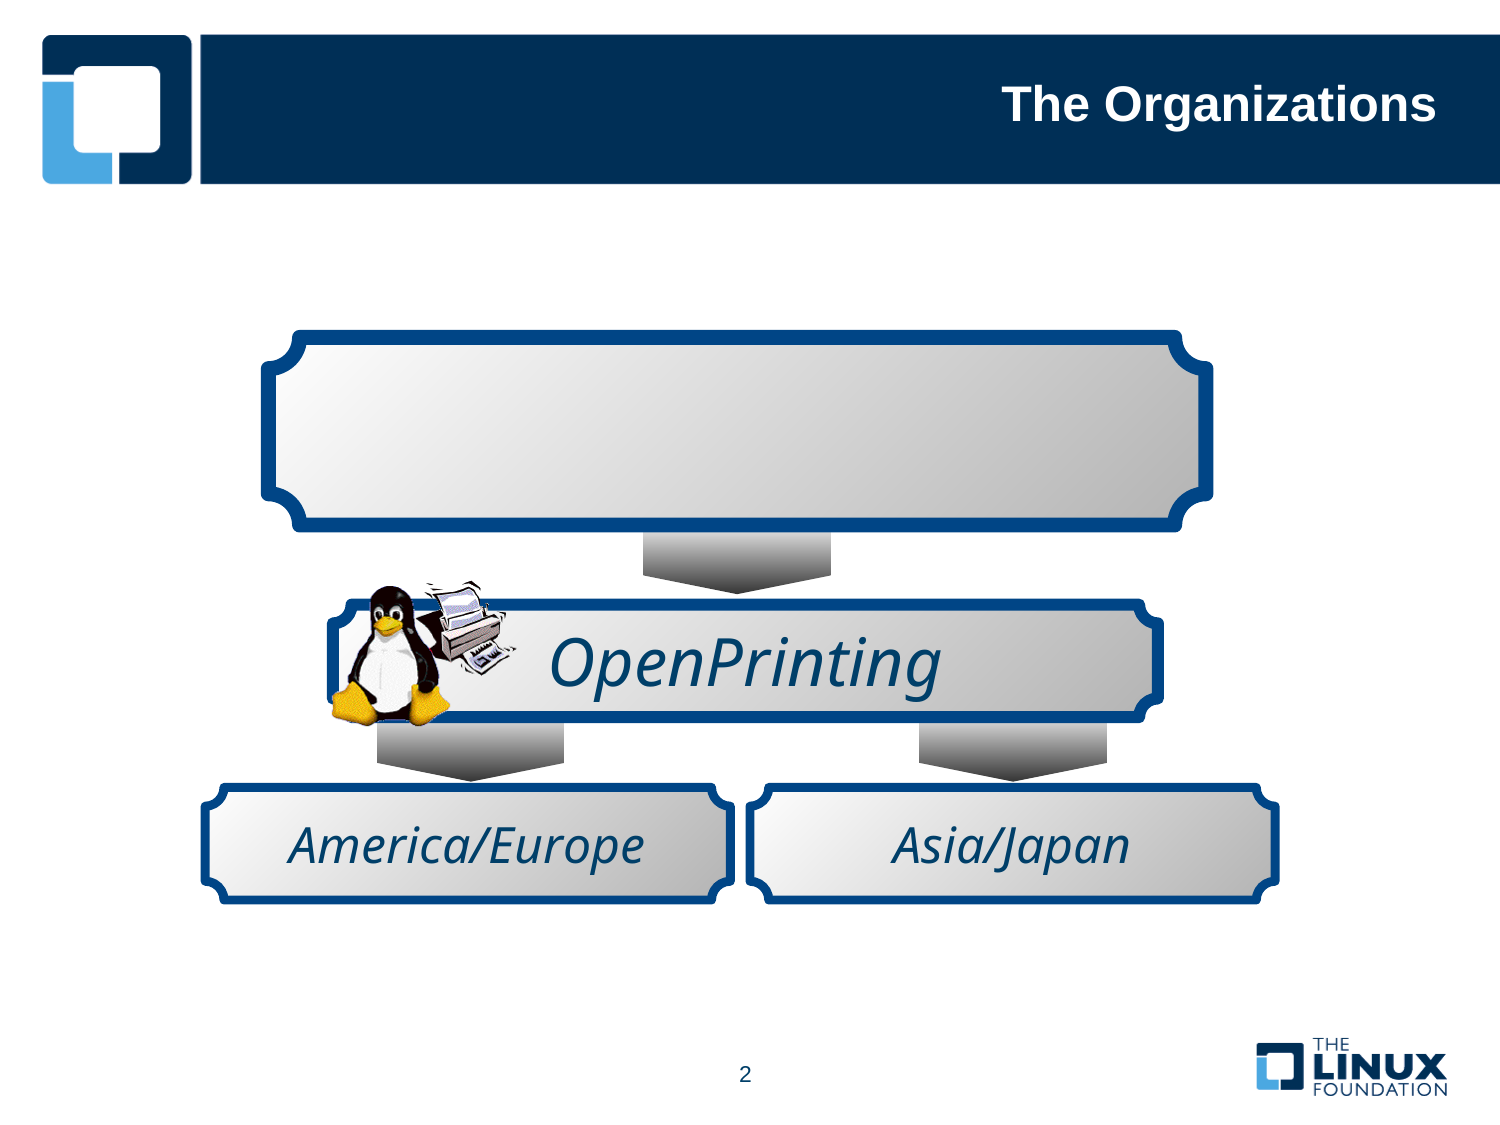

# The Organizations
OpenPrinting
America/Europe
Asia/Japan
2